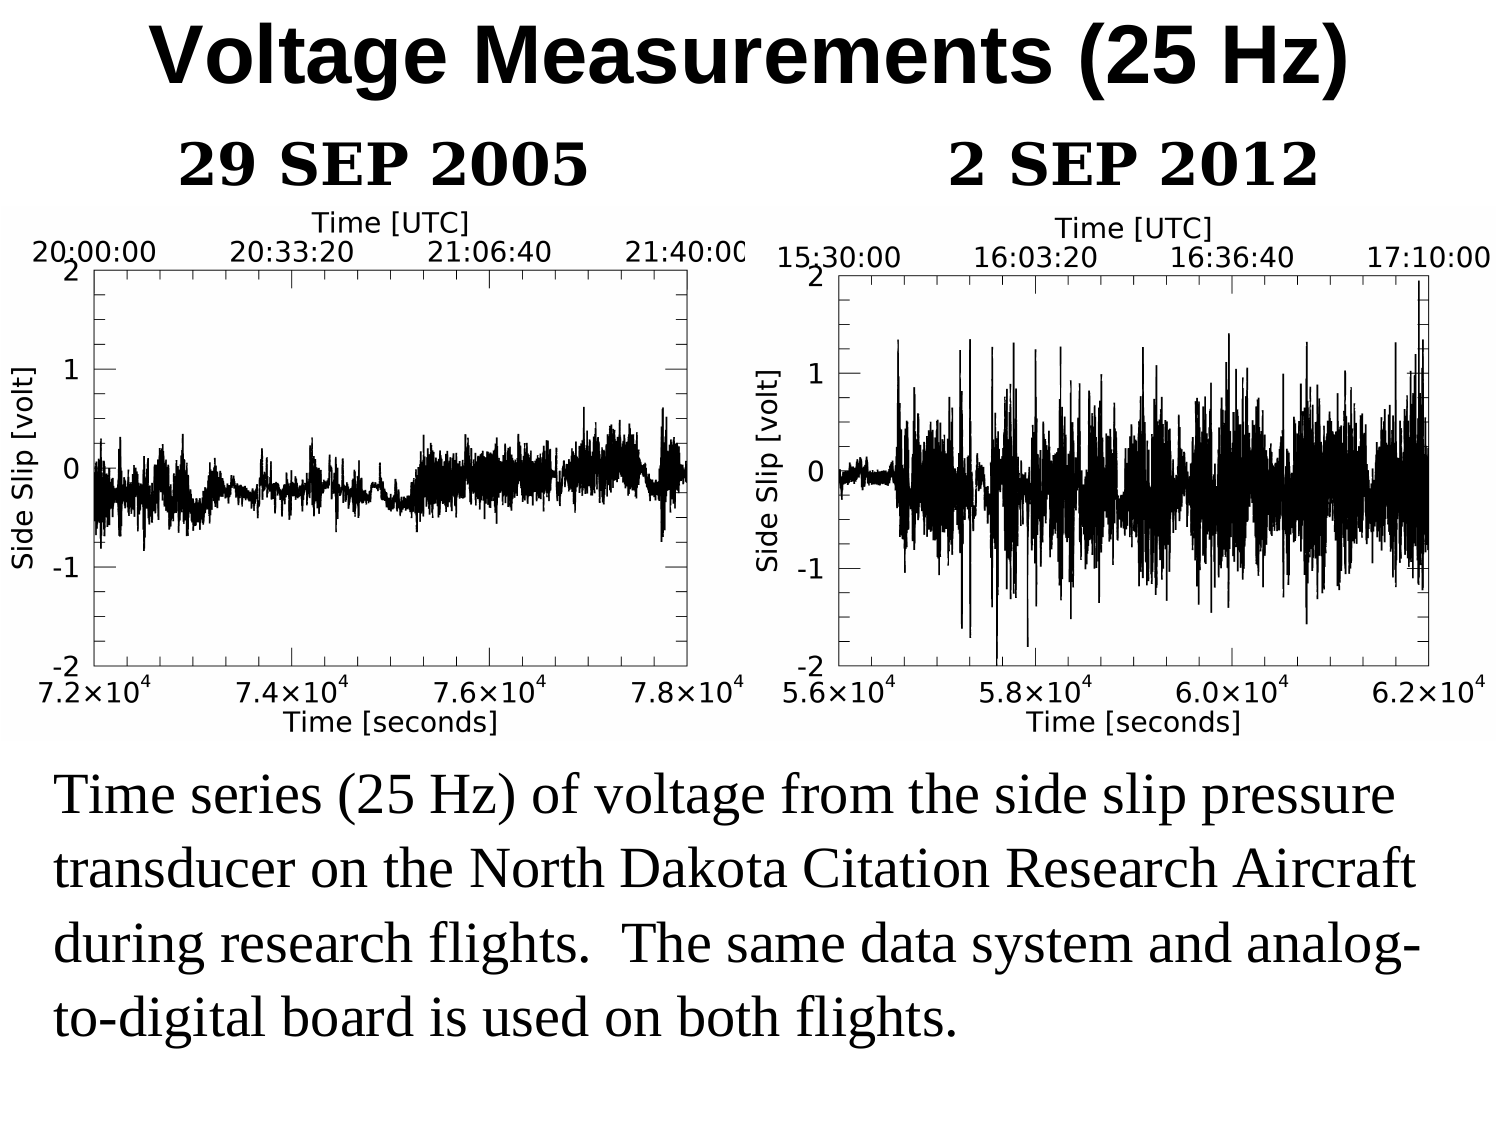

Voltage Measurements (25 Hz)
29 SEP 2005
2 SEP 2012
Time series (25 Hz) of voltage from the side slip pressure transducer on the North Dakota Citation Research Aircraft during research flights. The same data system and analog-to-digital board is used on both flights.